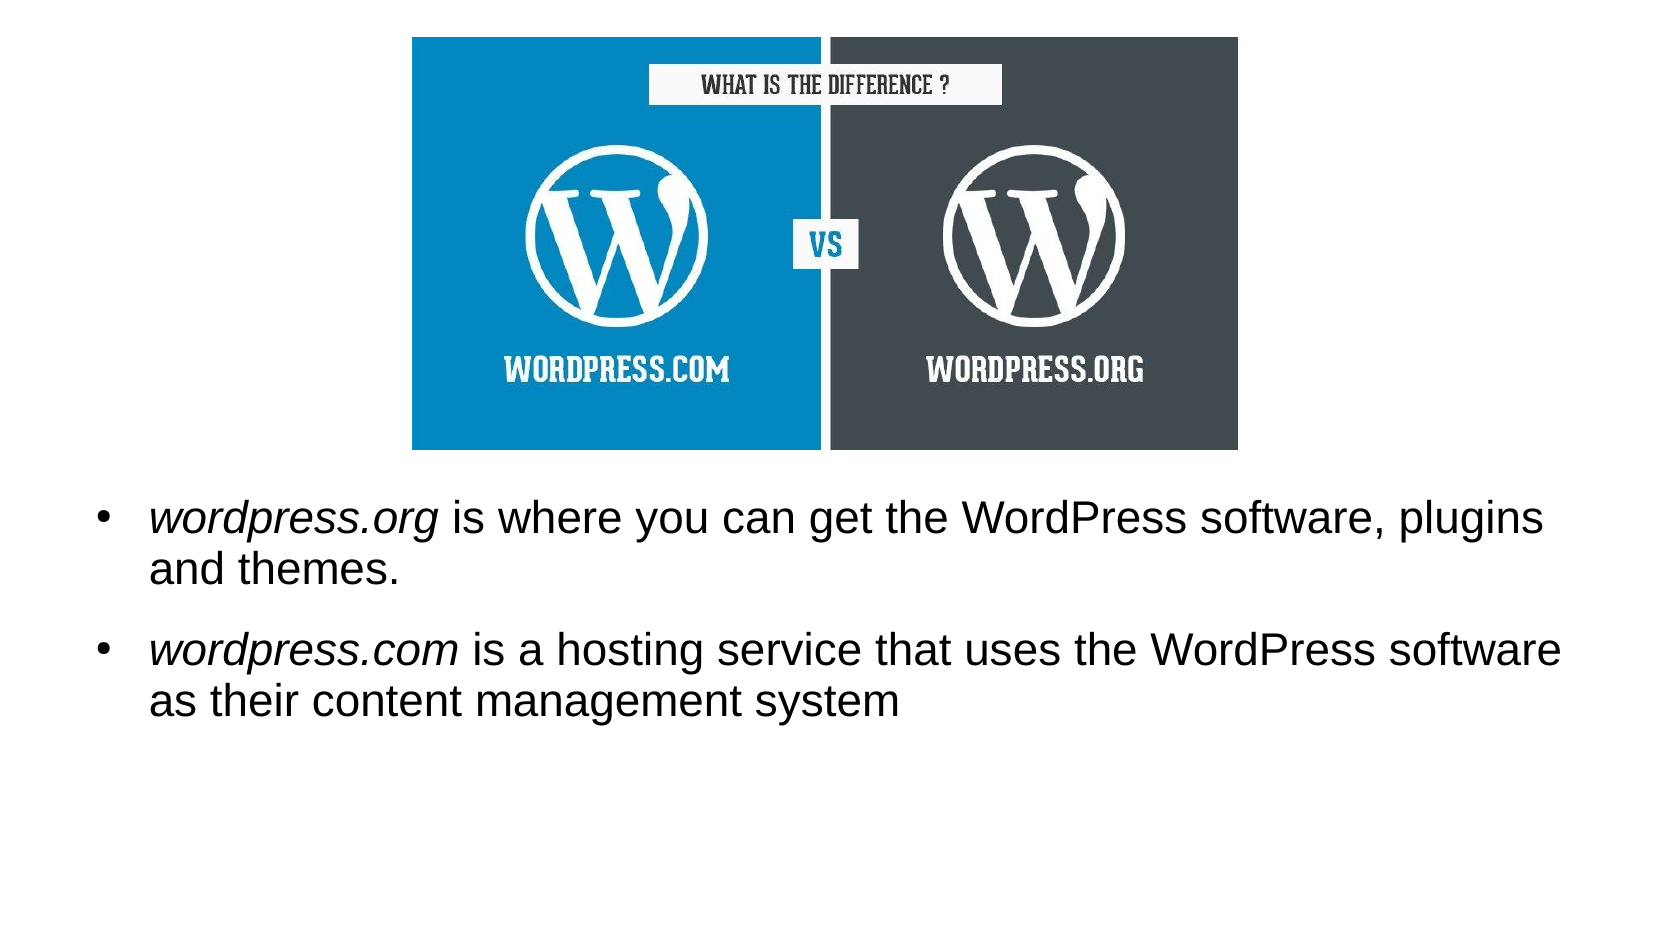

# wordpress.org is where you can get the WordPress software, plugins and themes.
wordpress.com is a hosting service that uses the WordPress software as their content management system